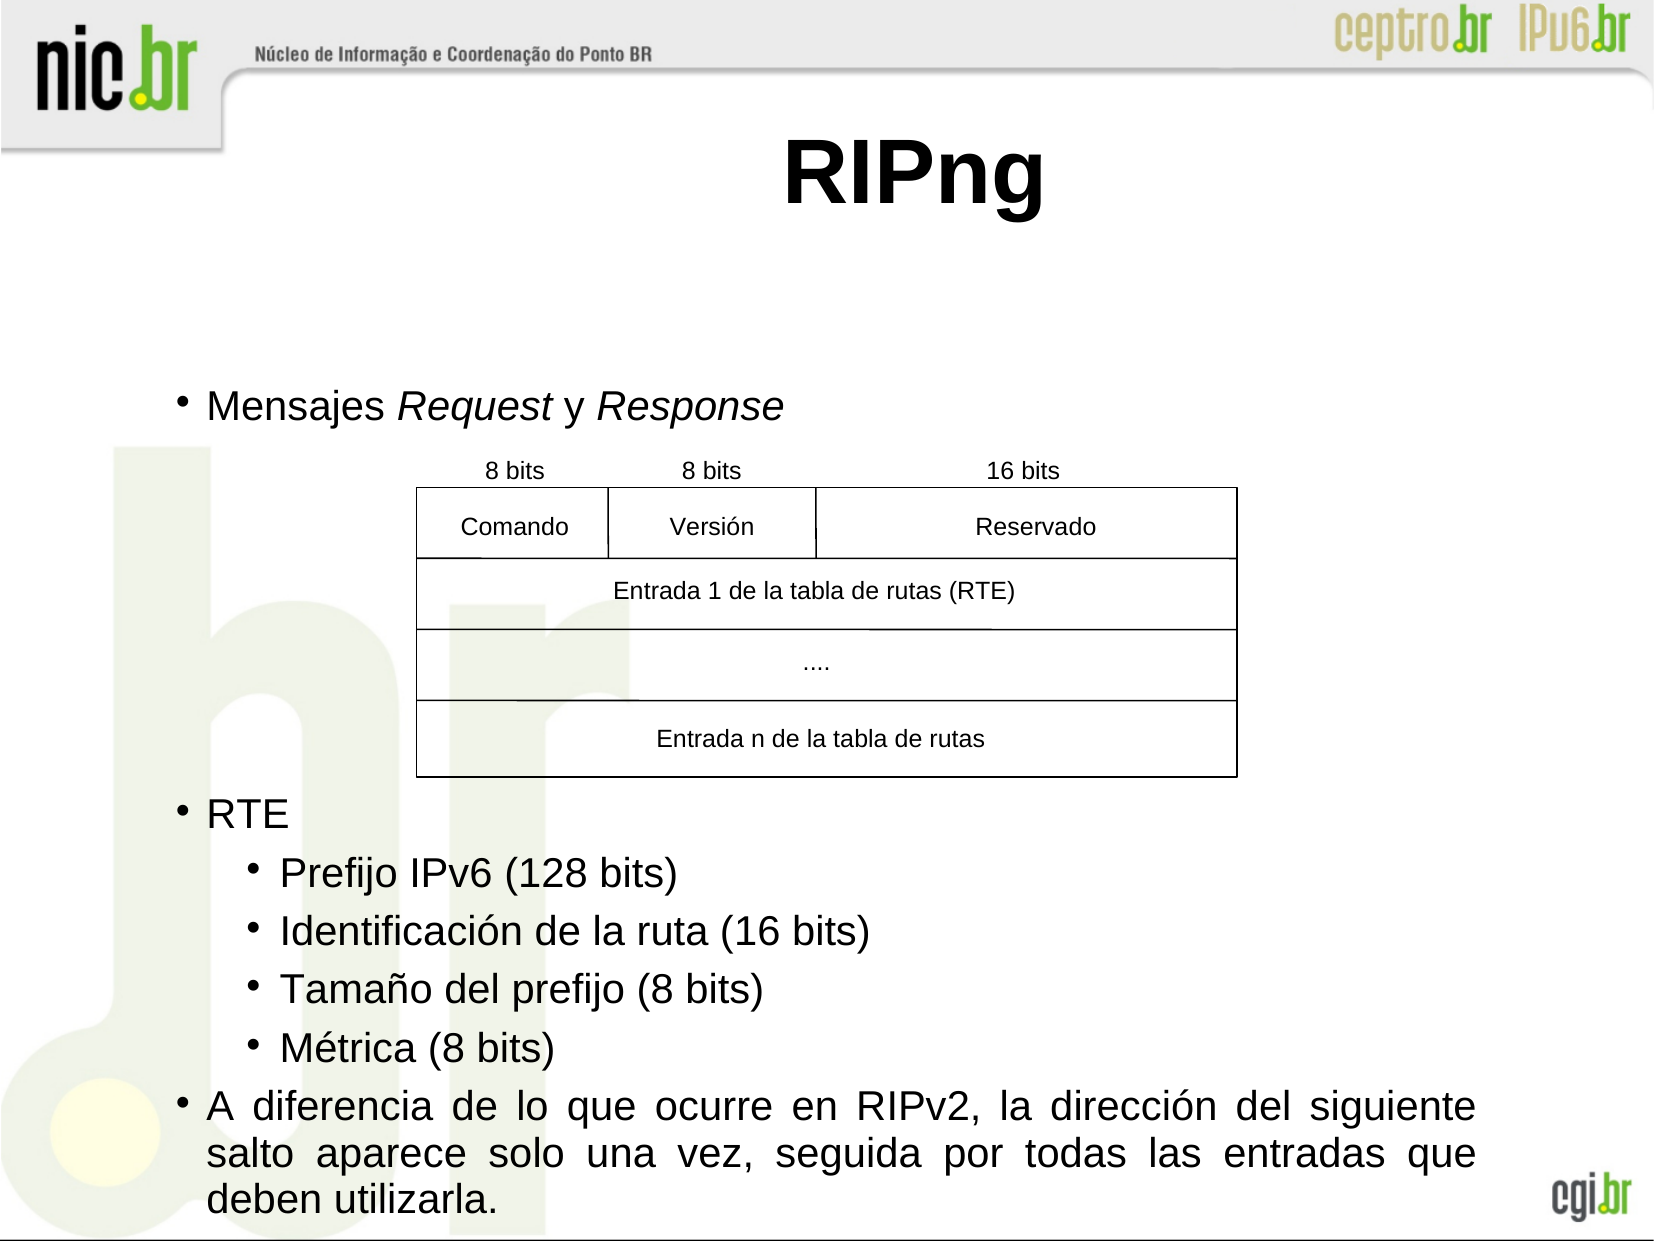

RIPng
Mensajes Request y Response
RTE
Prefijo IPv6 (128 bits)‏
Identificación de la ruta (16 bits)‏
Tamaño del prefijo (8 bits)‏
Métrica (8 bits)‏
A diferencia de lo que ocurre en RIPv2, la dirección del siguiente salto aparece solo una vez, seguida por todas las entradas que deben utilizarla.
8 bits
8 bits
16 bits
Comando
Versión
Reservado
Entrada 1 de la tabla de rutas (RTE)‏
....
Entrada n de la tabla de rutas